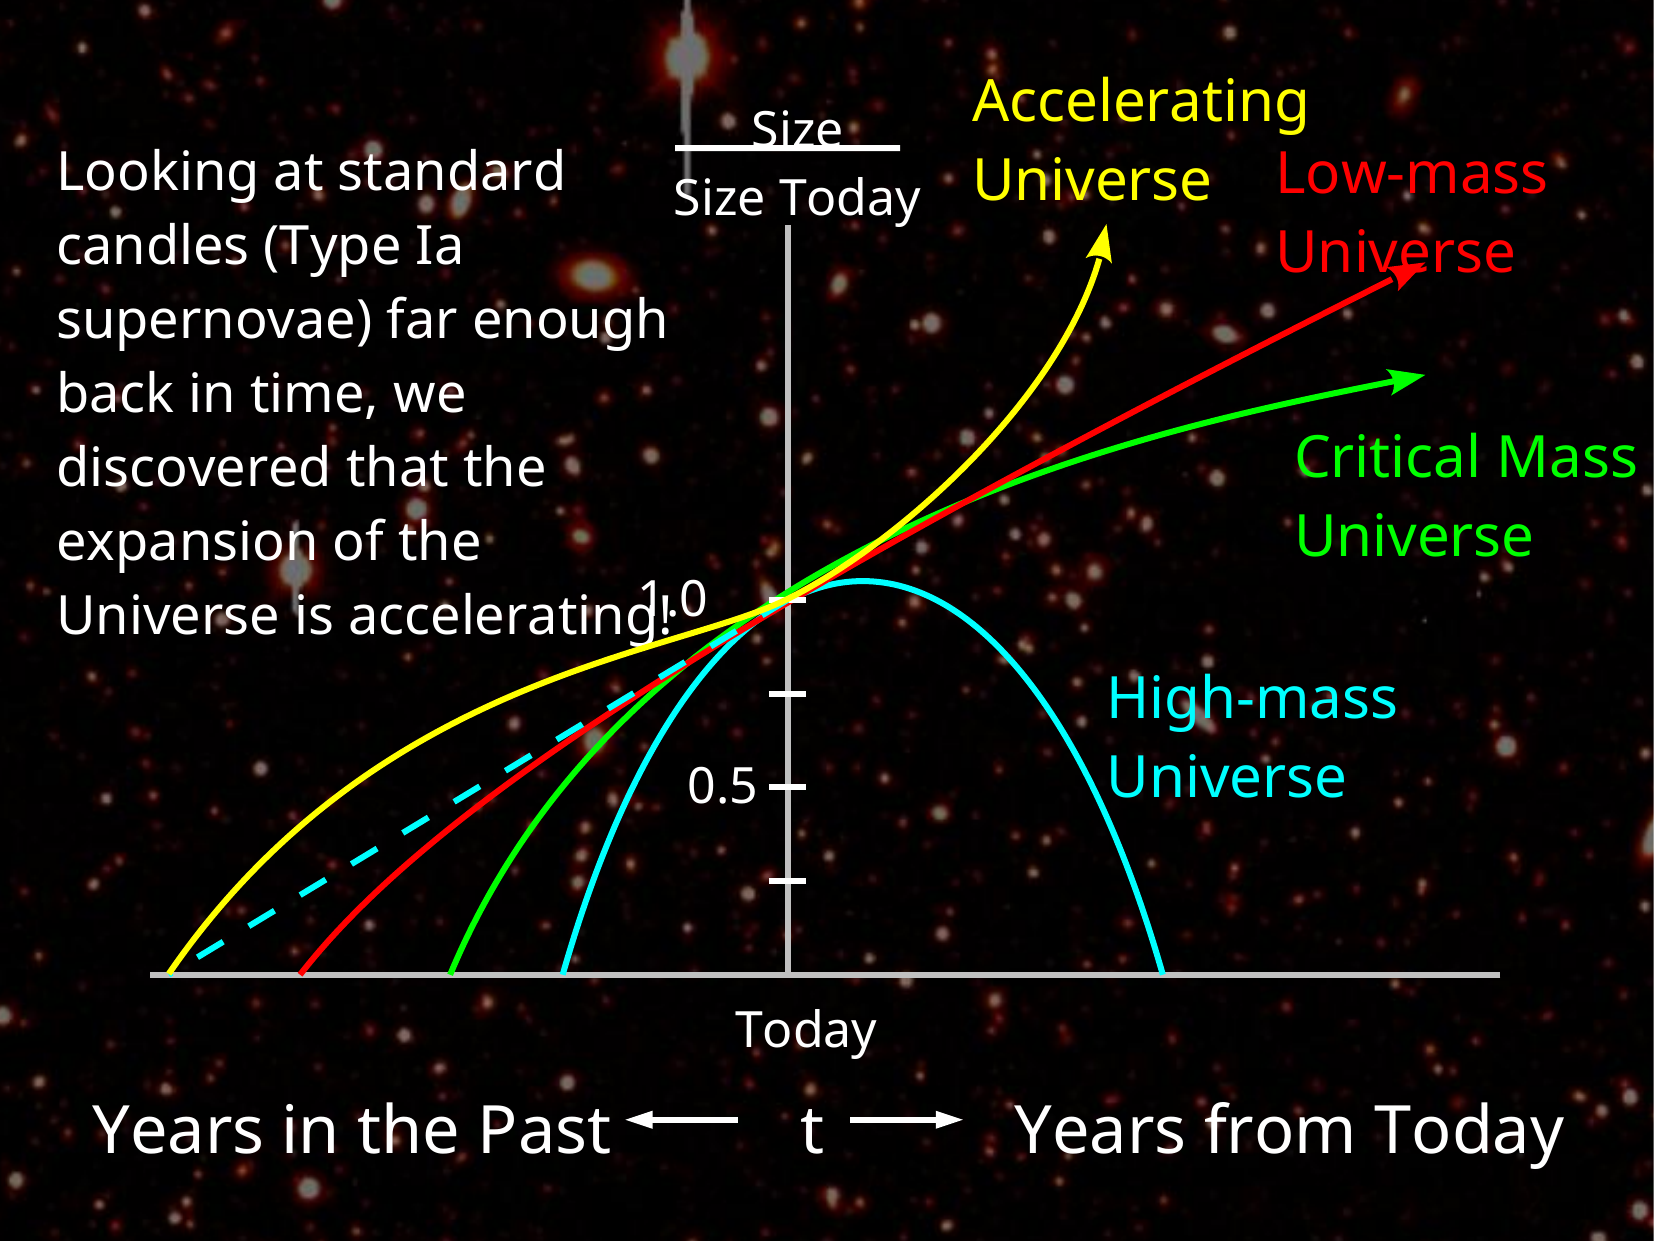

Accelerating
Universe
Size
Size Today
Low-mass
Universe
Looking at standard candles (Type Ia supernovae) far enough back in time, we discovered that the expansion of the Universe is accelerating!
Critical Mass
Universe
1.0
High-mass
Universe
0.5
Today
Years in the Past t Years from Today